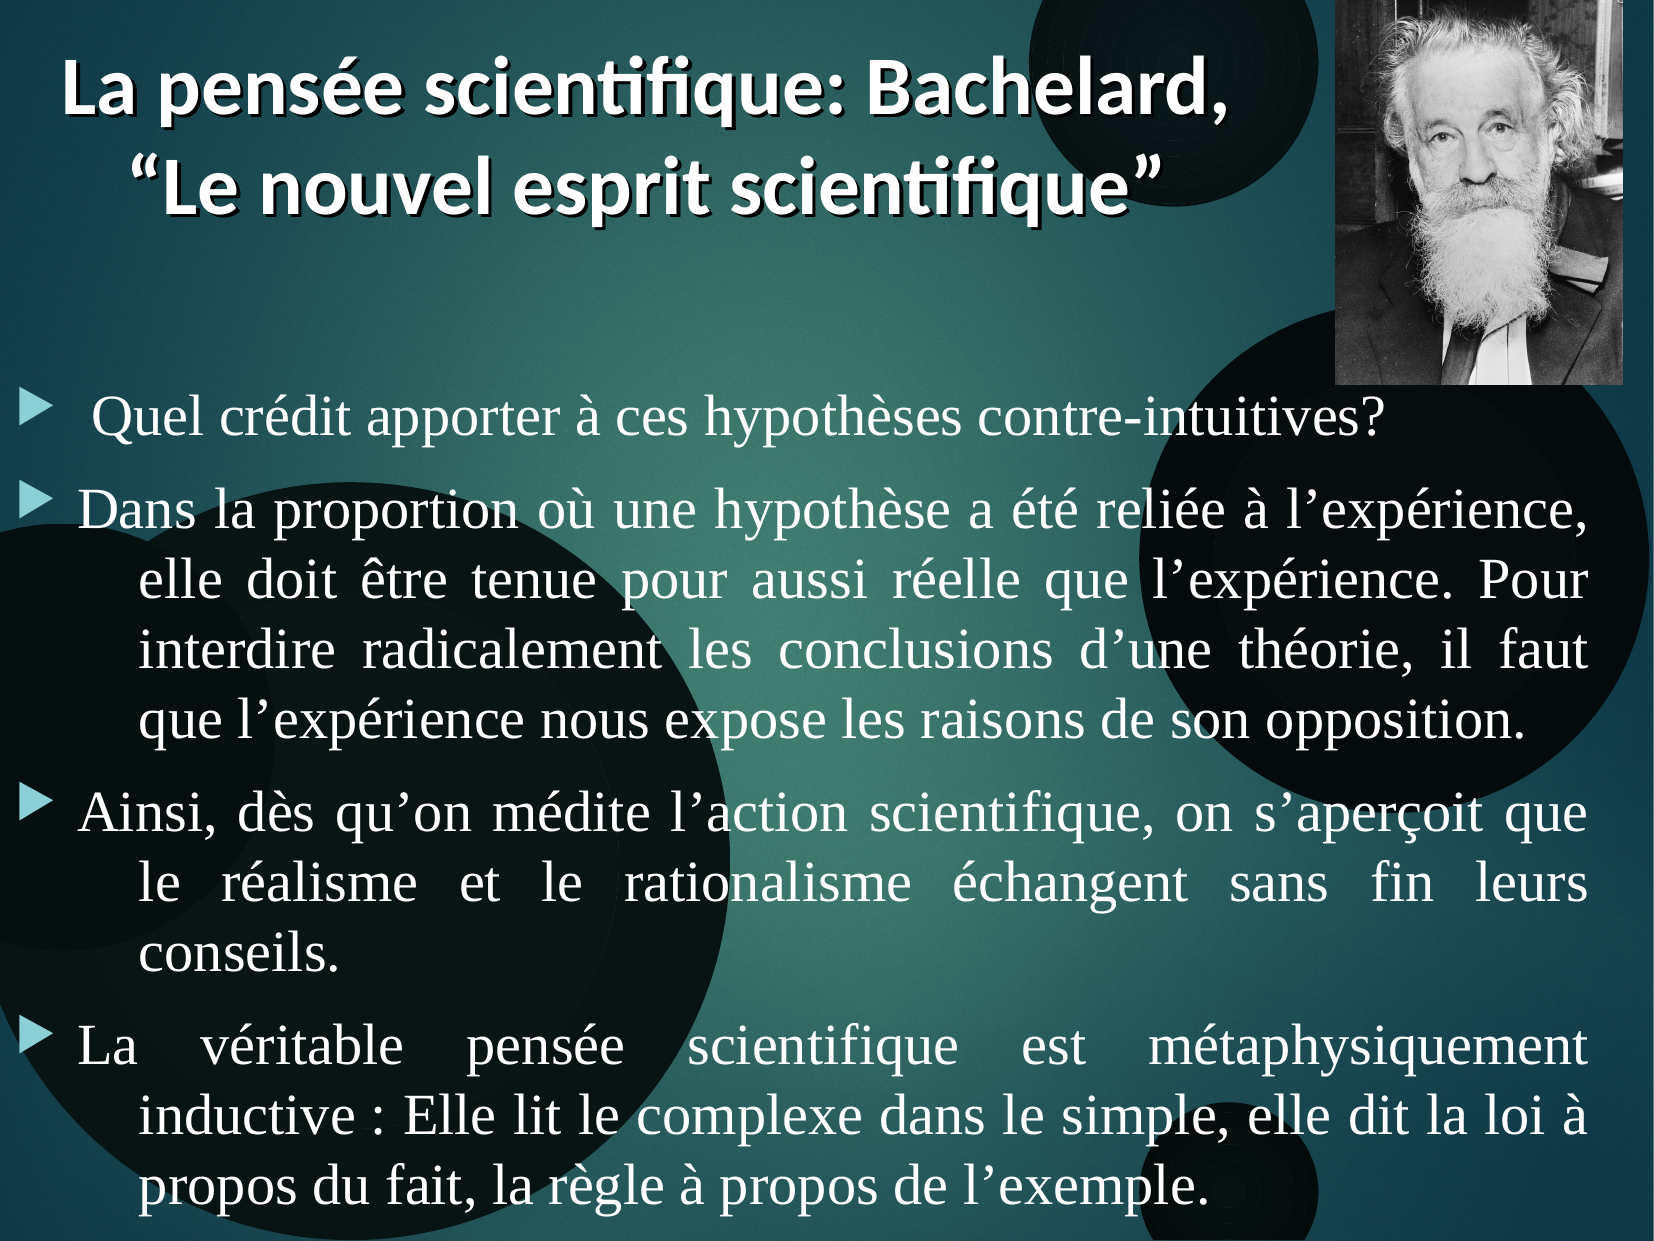

# La pensée scientifique: Bachelard, “Le nouvel esprit scientifique”
 Quel crédit apporter à ces hypothèses contre-intuitives?
Dans la proportion où une hypothèse a été reliée à l’expérience, elle doit être tenue pour aussi réelle que l’expérience. Pour interdire radicalement les conclusions d’une théorie, il faut que l’expérience nous expose les raisons de son opposition.
Ainsi, dès qu’on médite l’action scientifique, on s’aperçoit que le réalisme et le rationalisme échangent sans fin leurs conseils.
La véritable pensée scientifique est métaphysiquement inductive : Elle lit le complexe dans le simple, elle dit la loi à propos du fait, la règle à propos de l’exemple.